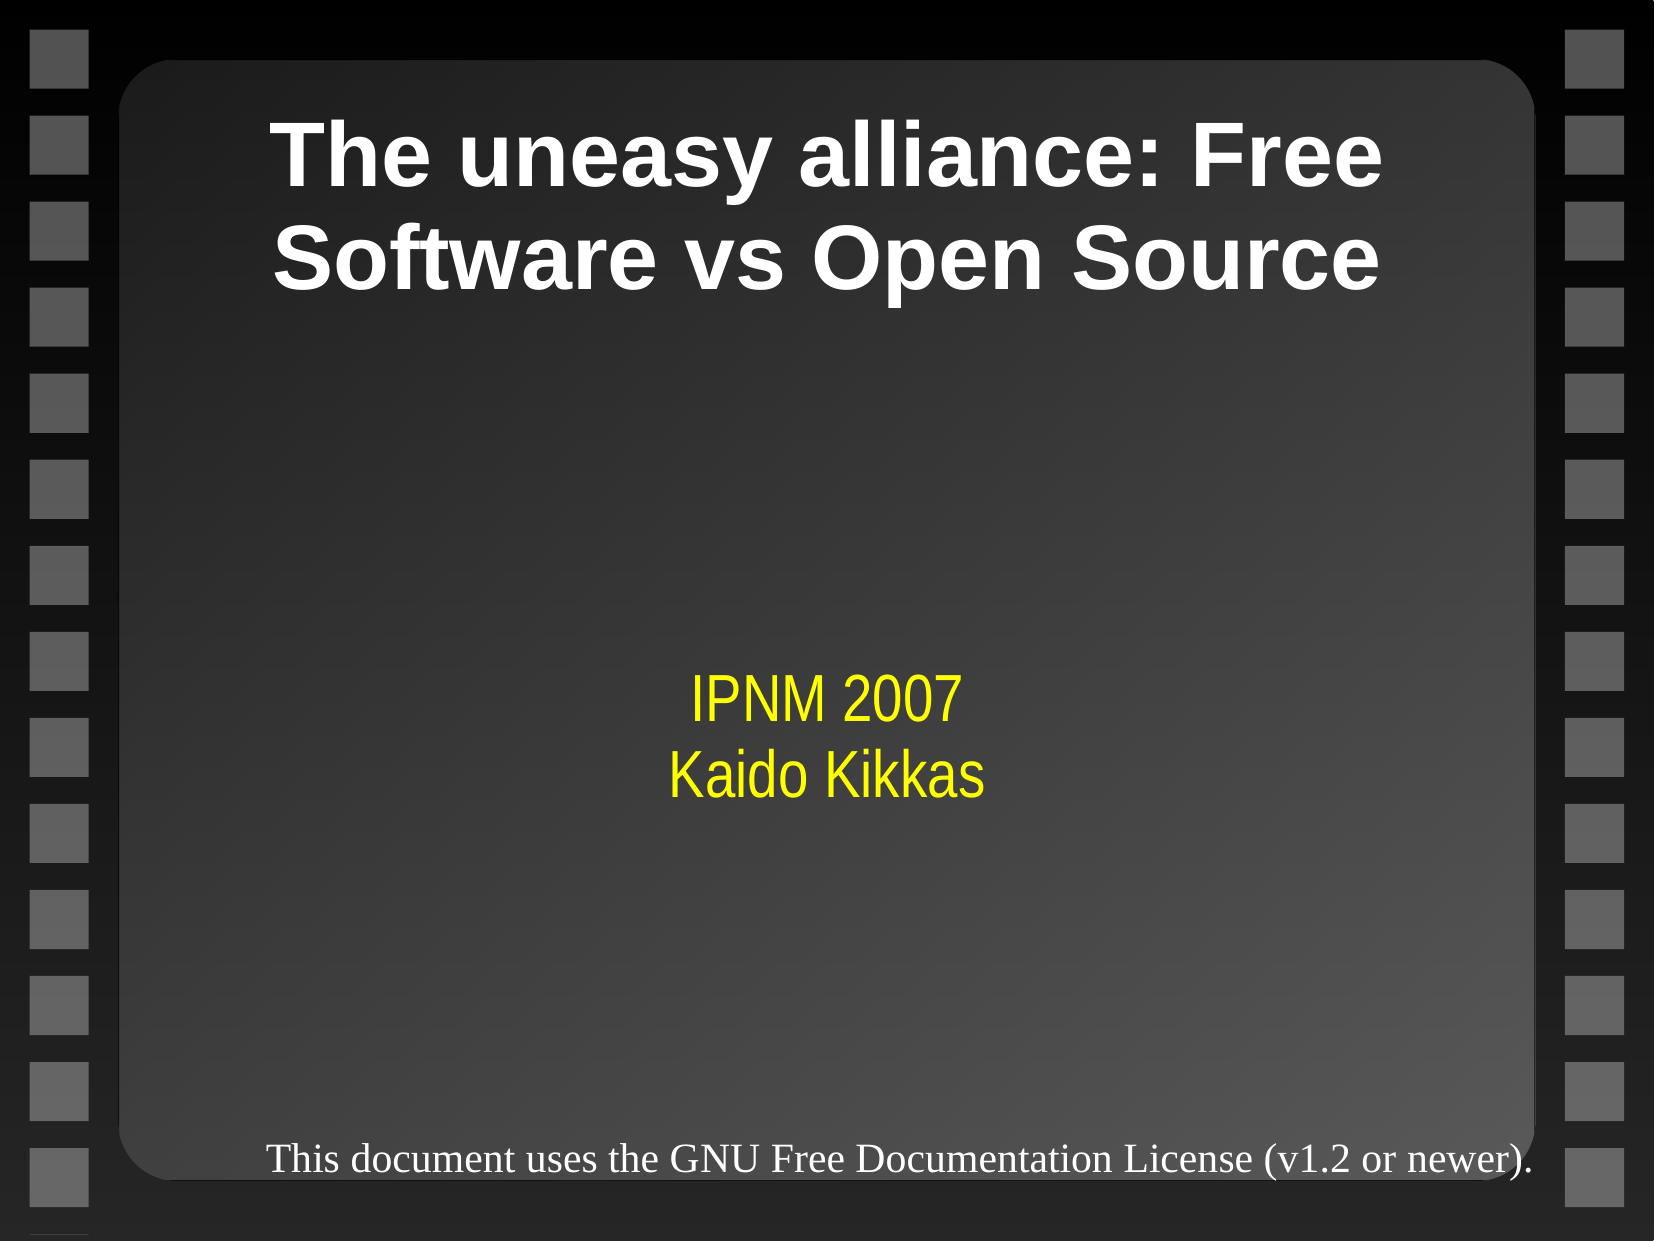

# The uneasy alliance: Free Software vs Open Source
IPNM 2007
Kaido Kikkas
This document uses the GNU Free Documentation License (v1.2 or newer).